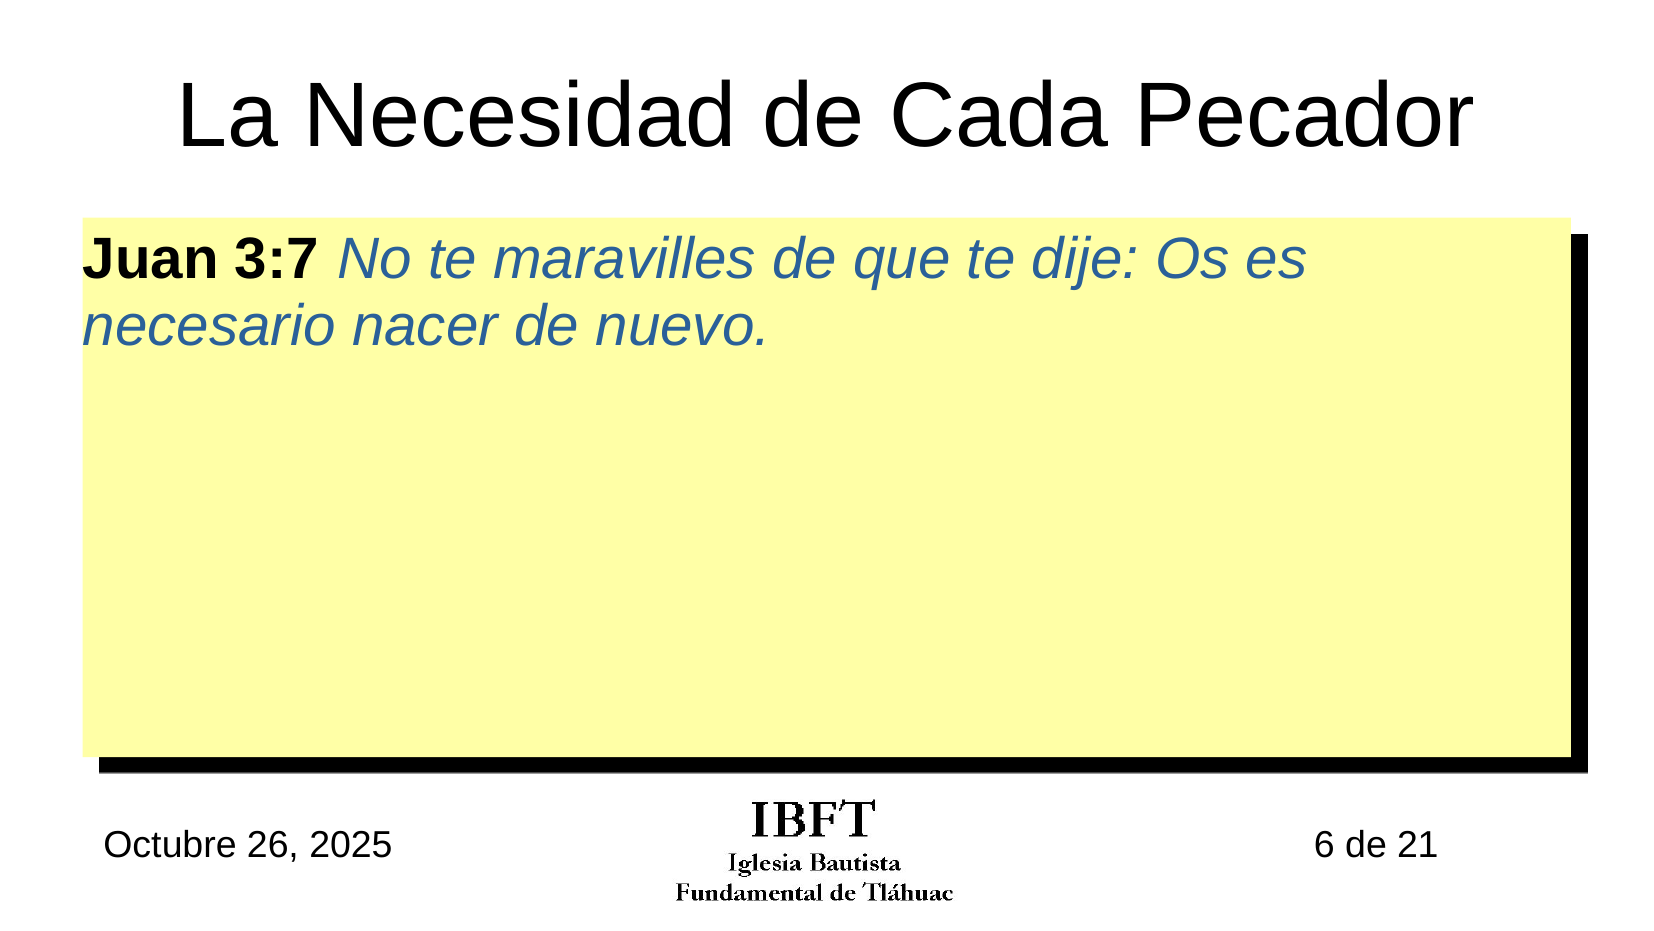

# La Necesidad de Cada Pecador
Juan 3:7 No te maravilles de que te dije: Os es necesario nacer de nuevo.
Octubre 26, 2025
 de 21